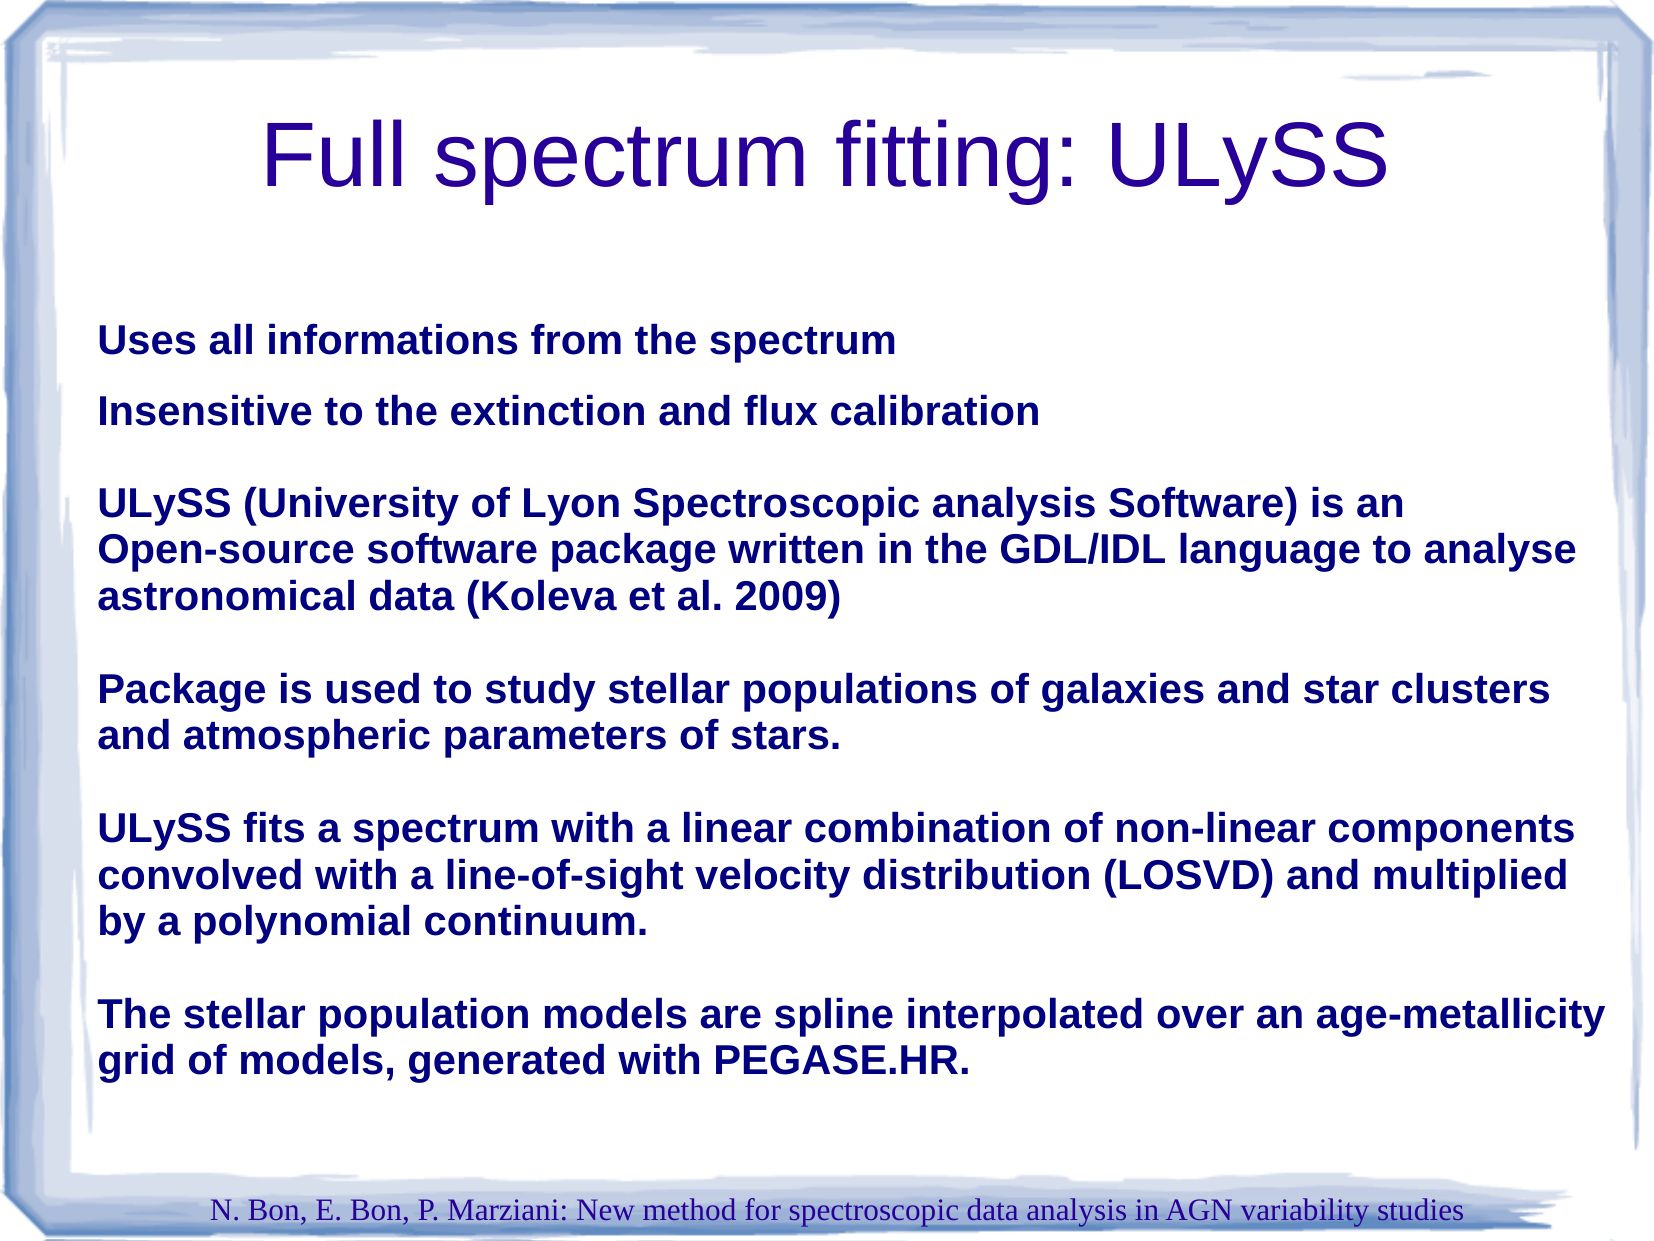

Full spectrum fitting: ULySS
Uses all informations from the spectrum
Insensitive to the extinction and flux calibration
ULySS (University of Lyon Spectroscopic analysis Software) is an
Open-source software package written in the GDL/IDL language to analyse astronomical data (Koleva et al. 2009)
Package is used to study stellar populations of galaxies and star clusters
and atmospheric parameters of stars.
ULySS fits a spectrum with a linear combination of non-linear components convolved with a line-of-sight velocity distribution (LOSVD) and multiplied
by a polynomial continuum.
The stellar population models are spline interpolated over an age-metallicity grid of models, generated with PEGASE.HR.
N. Bon, E. Bon, P. Marziani: New method for spectroscopic data analysis in AGN variability studies